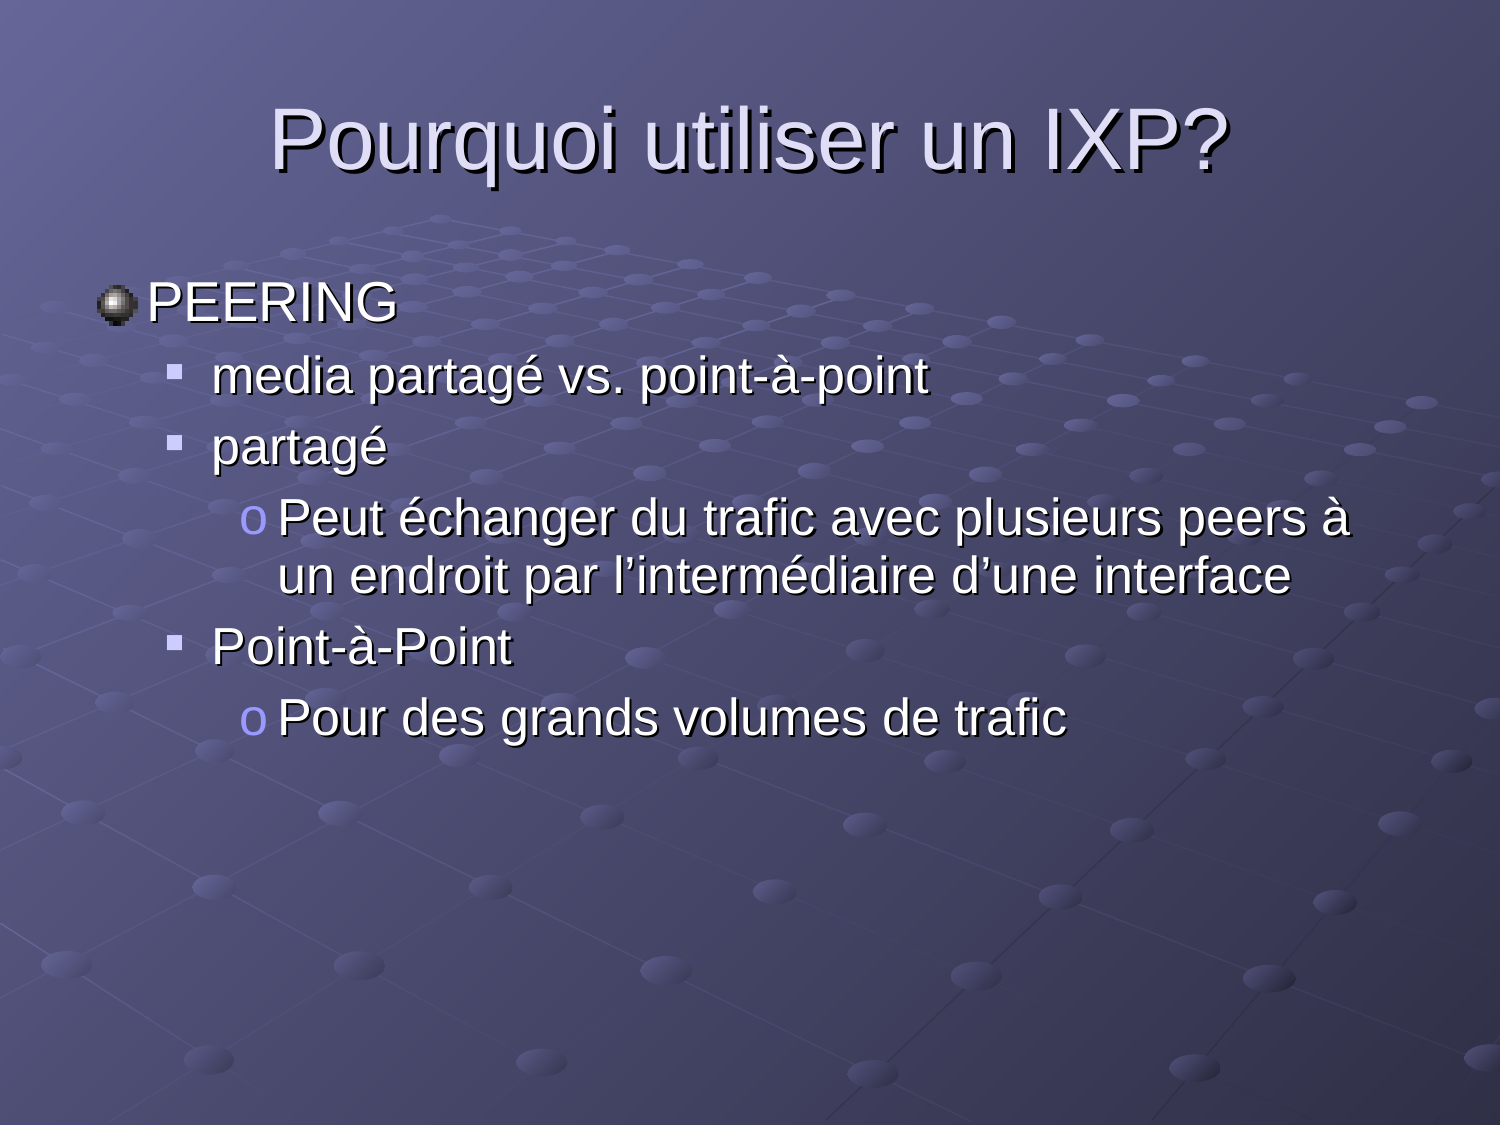

# Pourquoi utiliser un IXP?
PEERING
media partagé vs. point-à-point
partagé
Peut échanger du trafic avec plusieurs peers à un endroit par l’intermédiaire d’une interface
Point-à-Point
Pour des grands volumes de trafic